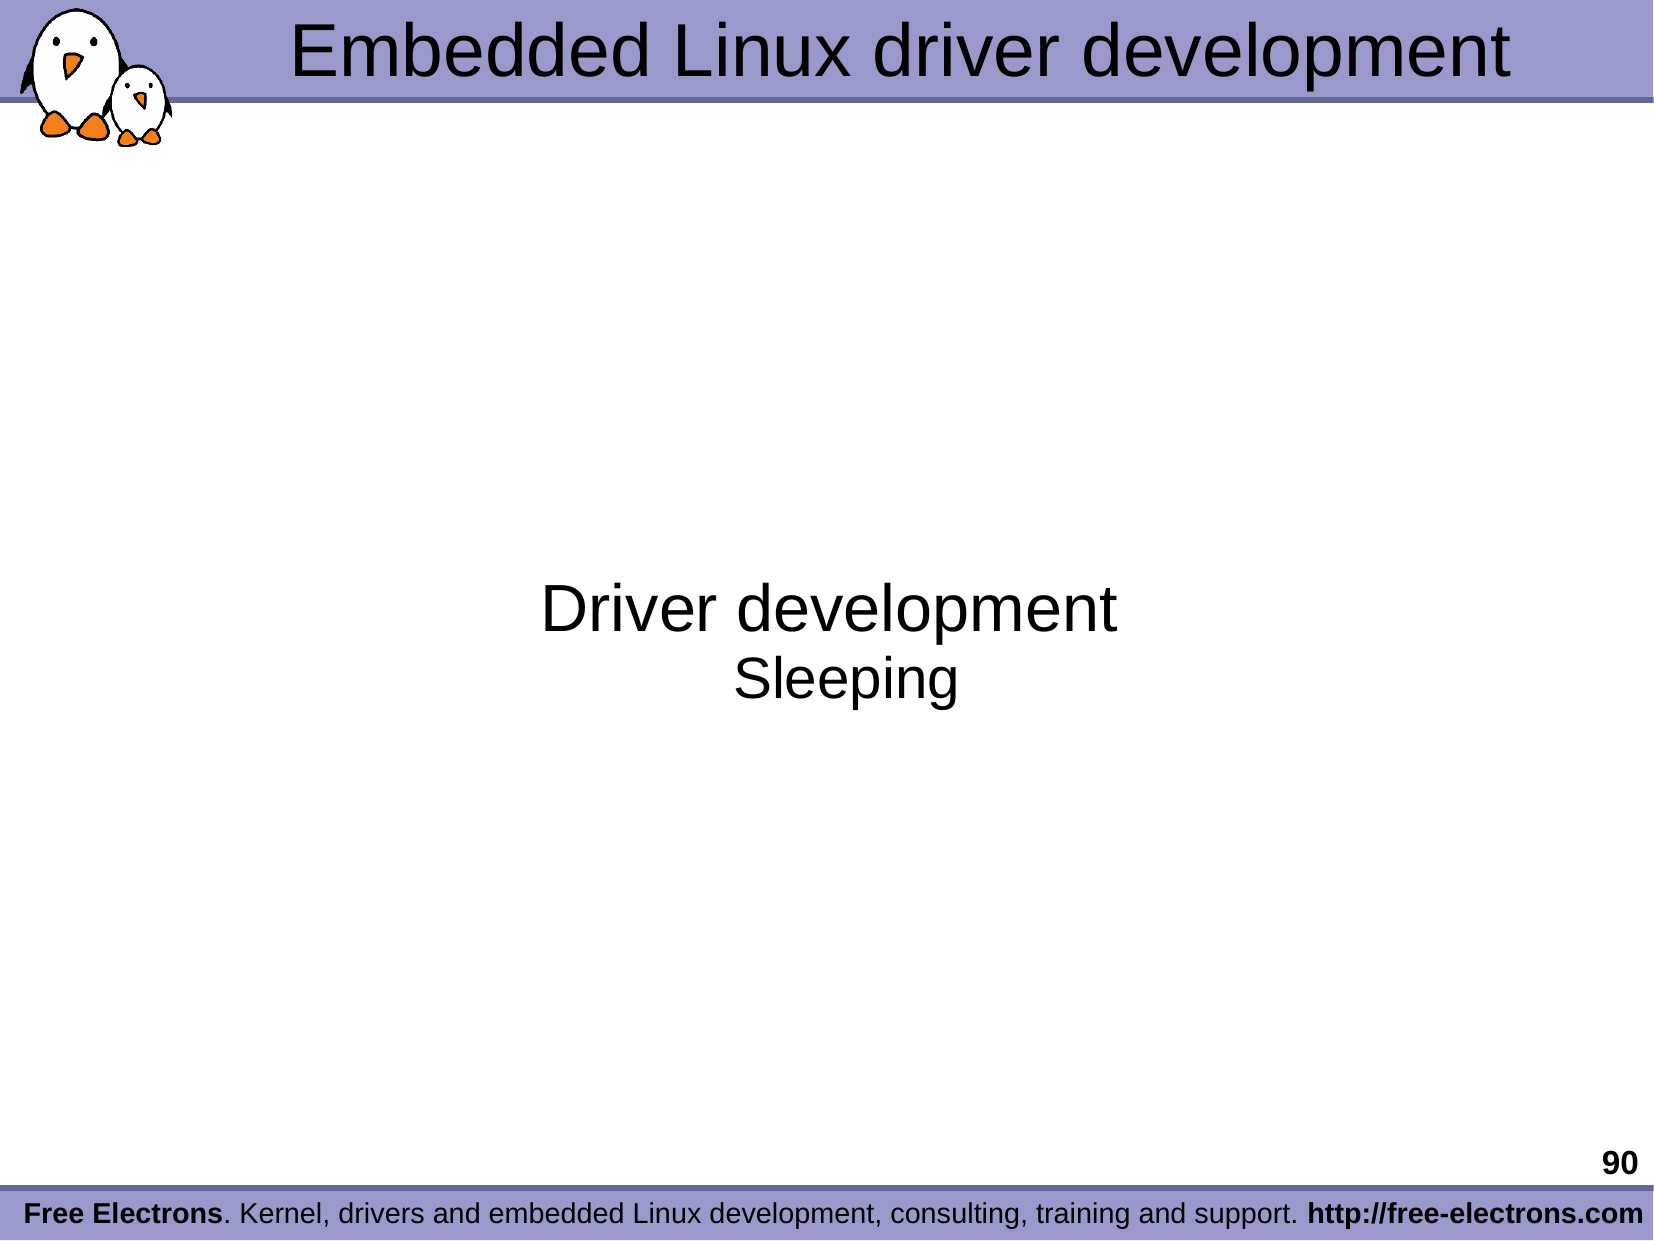

# Embedded Linux driver development
Driver development
Sleeping